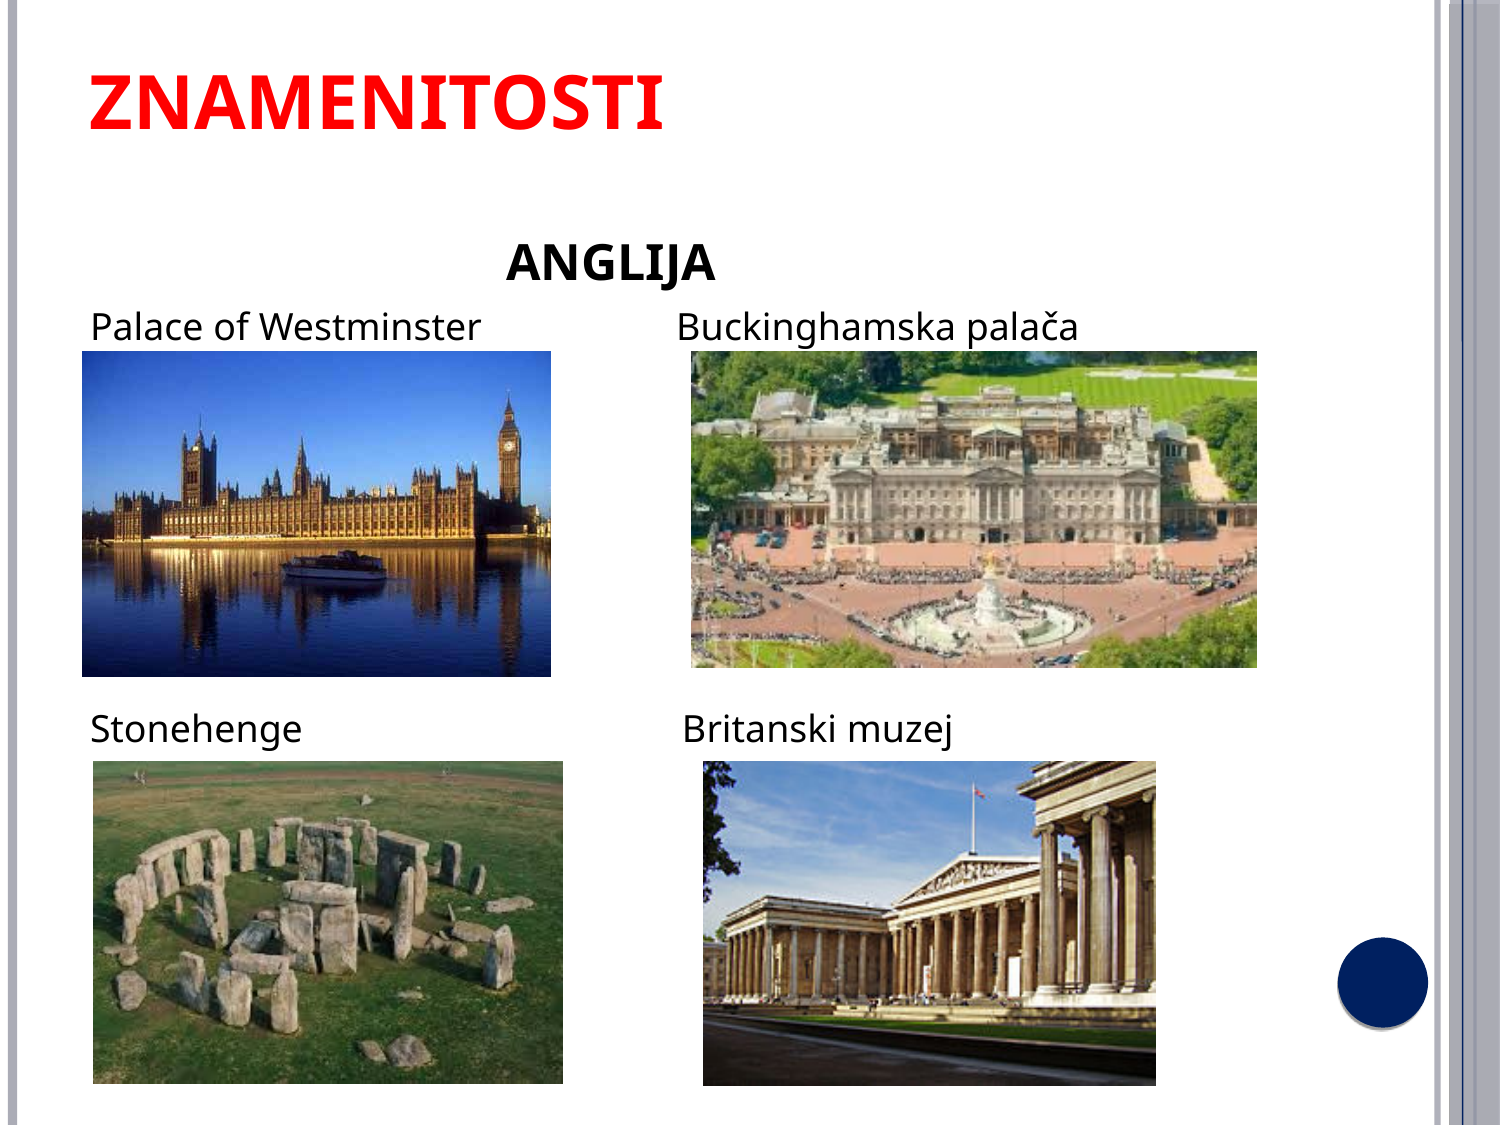

# znamenitosti
 ANGLIJA
Palace of Westminster Buckinghamska palača
Stonehenge Britanski muzej